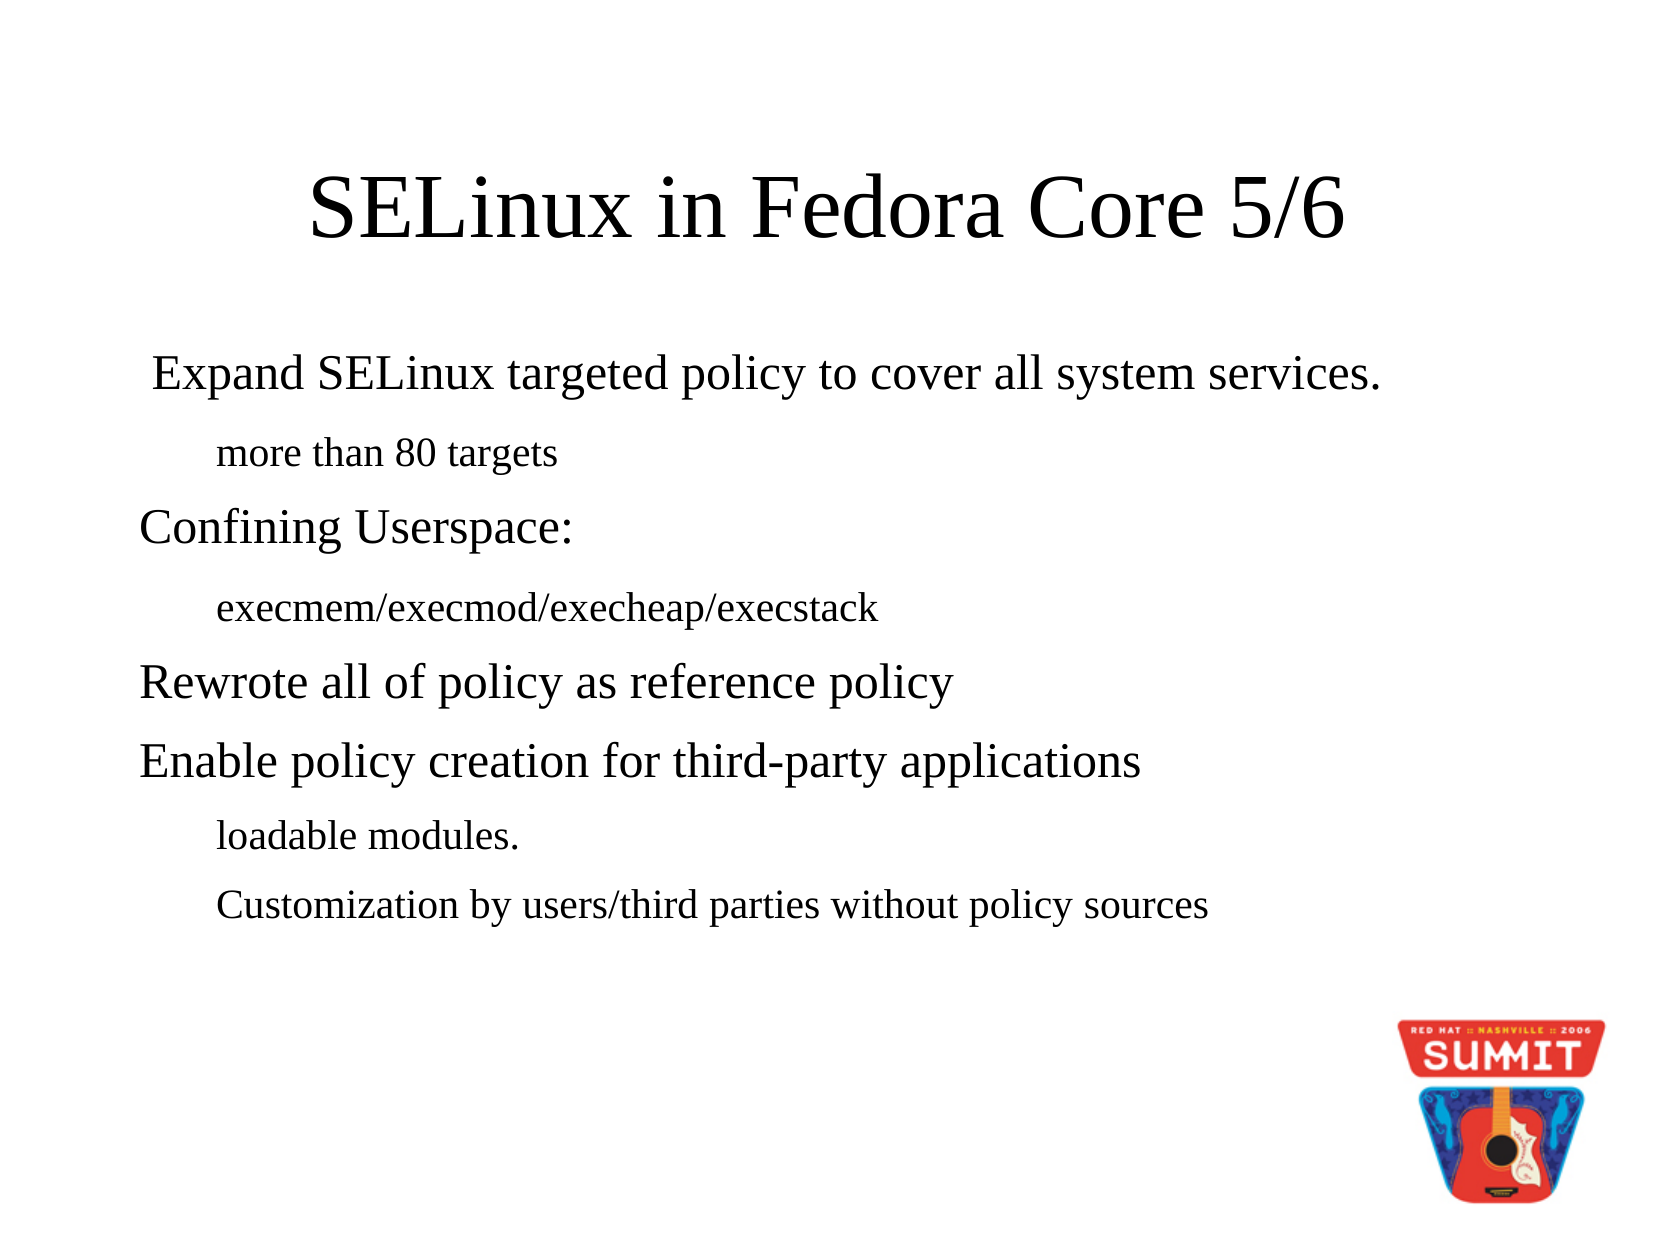

# SELinux in Fedora Core 5/6
 Expand SELinux targeted policy to cover all system services.
more than 80 targets
Confining Userspace:
execmem/execmod/execheap/execstack
Rewrote all of policy as reference policy
Enable policy creation for third-party applications
loadable modules.
Customization by users/third parties without policy sources